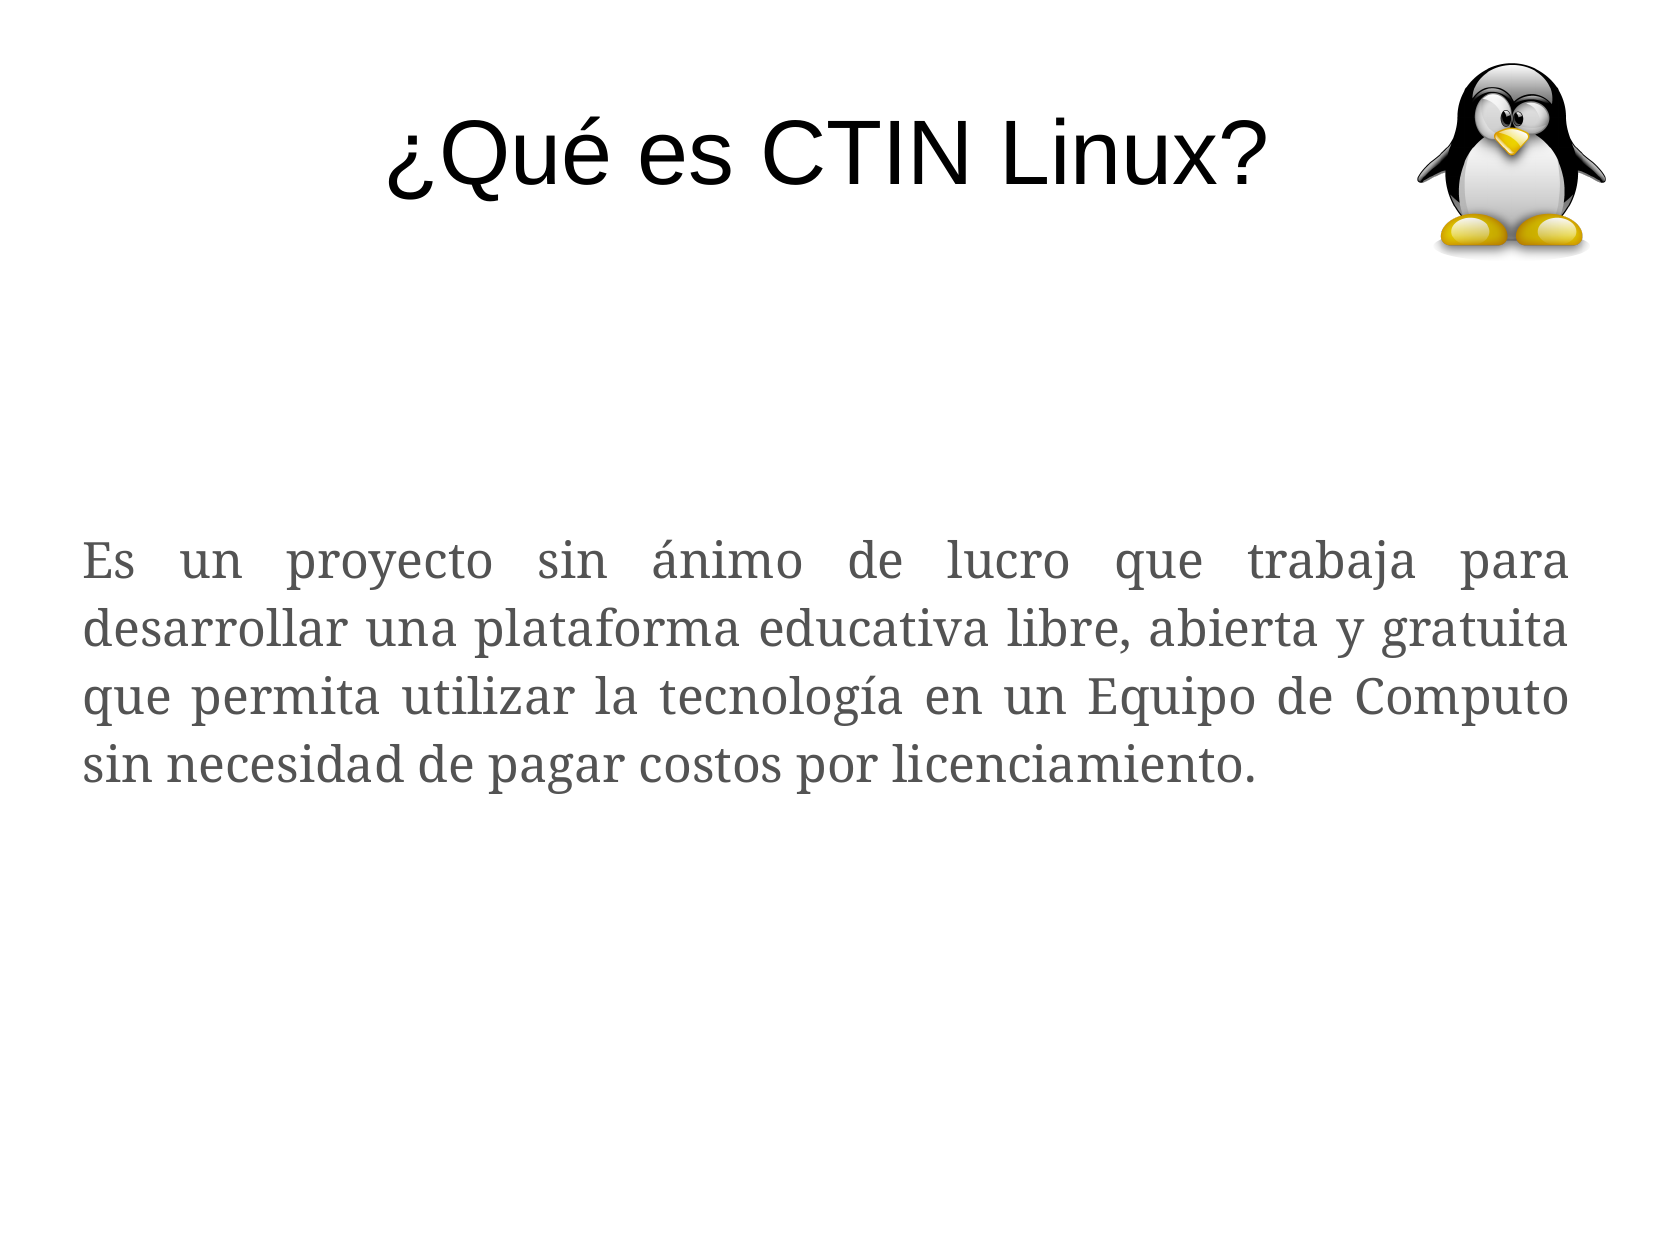

# ¿Qué es CTIN Linux?
Es un proyecto sin ánimo de lucro que trabaja para desarrollar una plataforma educativa libre, abierta y gratuita que permita utilizar la tecnología en un Equipo de Computo sin necesidad de pagar costos por licenciamiento.